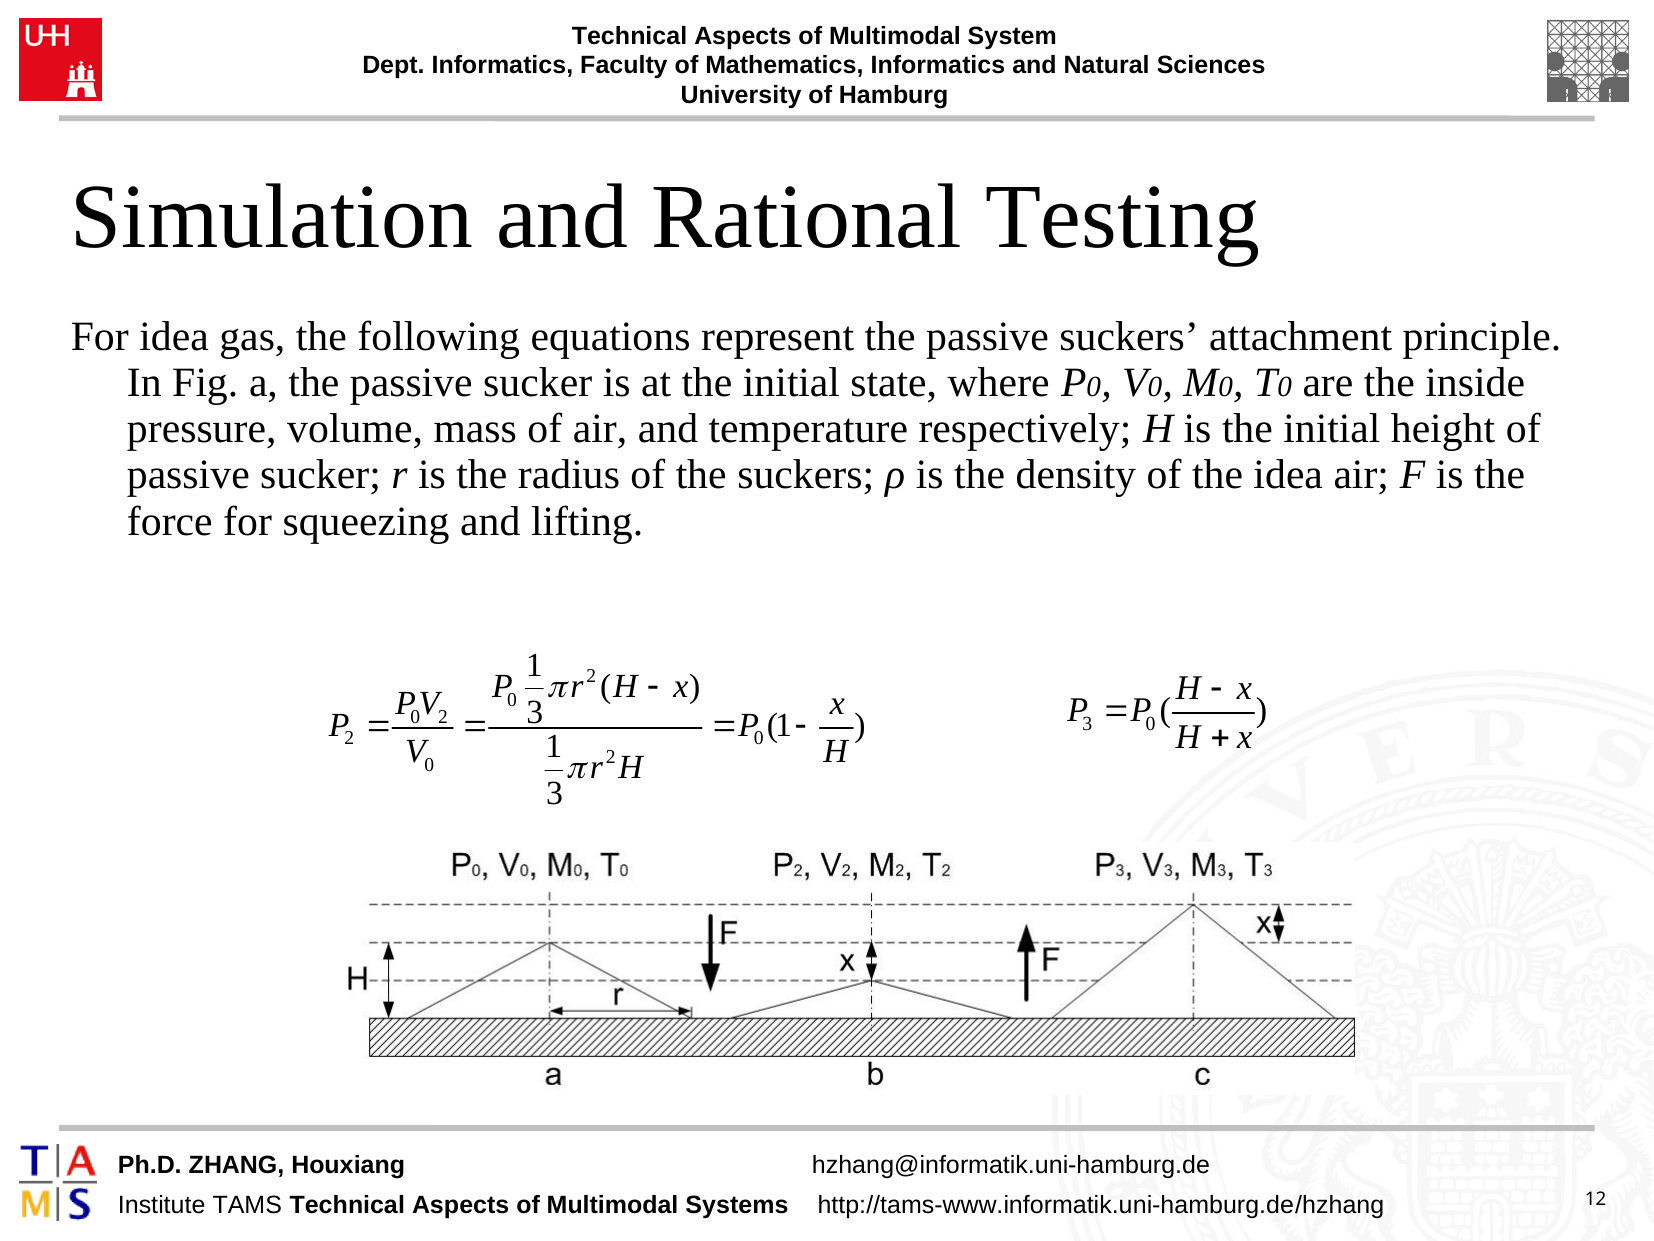

# Simulation and Rational Testing
For idea gas, the following equations represent the passive suckers’ attachment principle. In Fig. a, the passive sucker is at the initial state, where P0, V0, M0, T0 are the inside pressure, volume, mass of air, and temperature respectively; H is the initial height of passive sucker; r is the radius of the suckers; ρ is the density of the idea air; F is the force for squeezing and lifting.